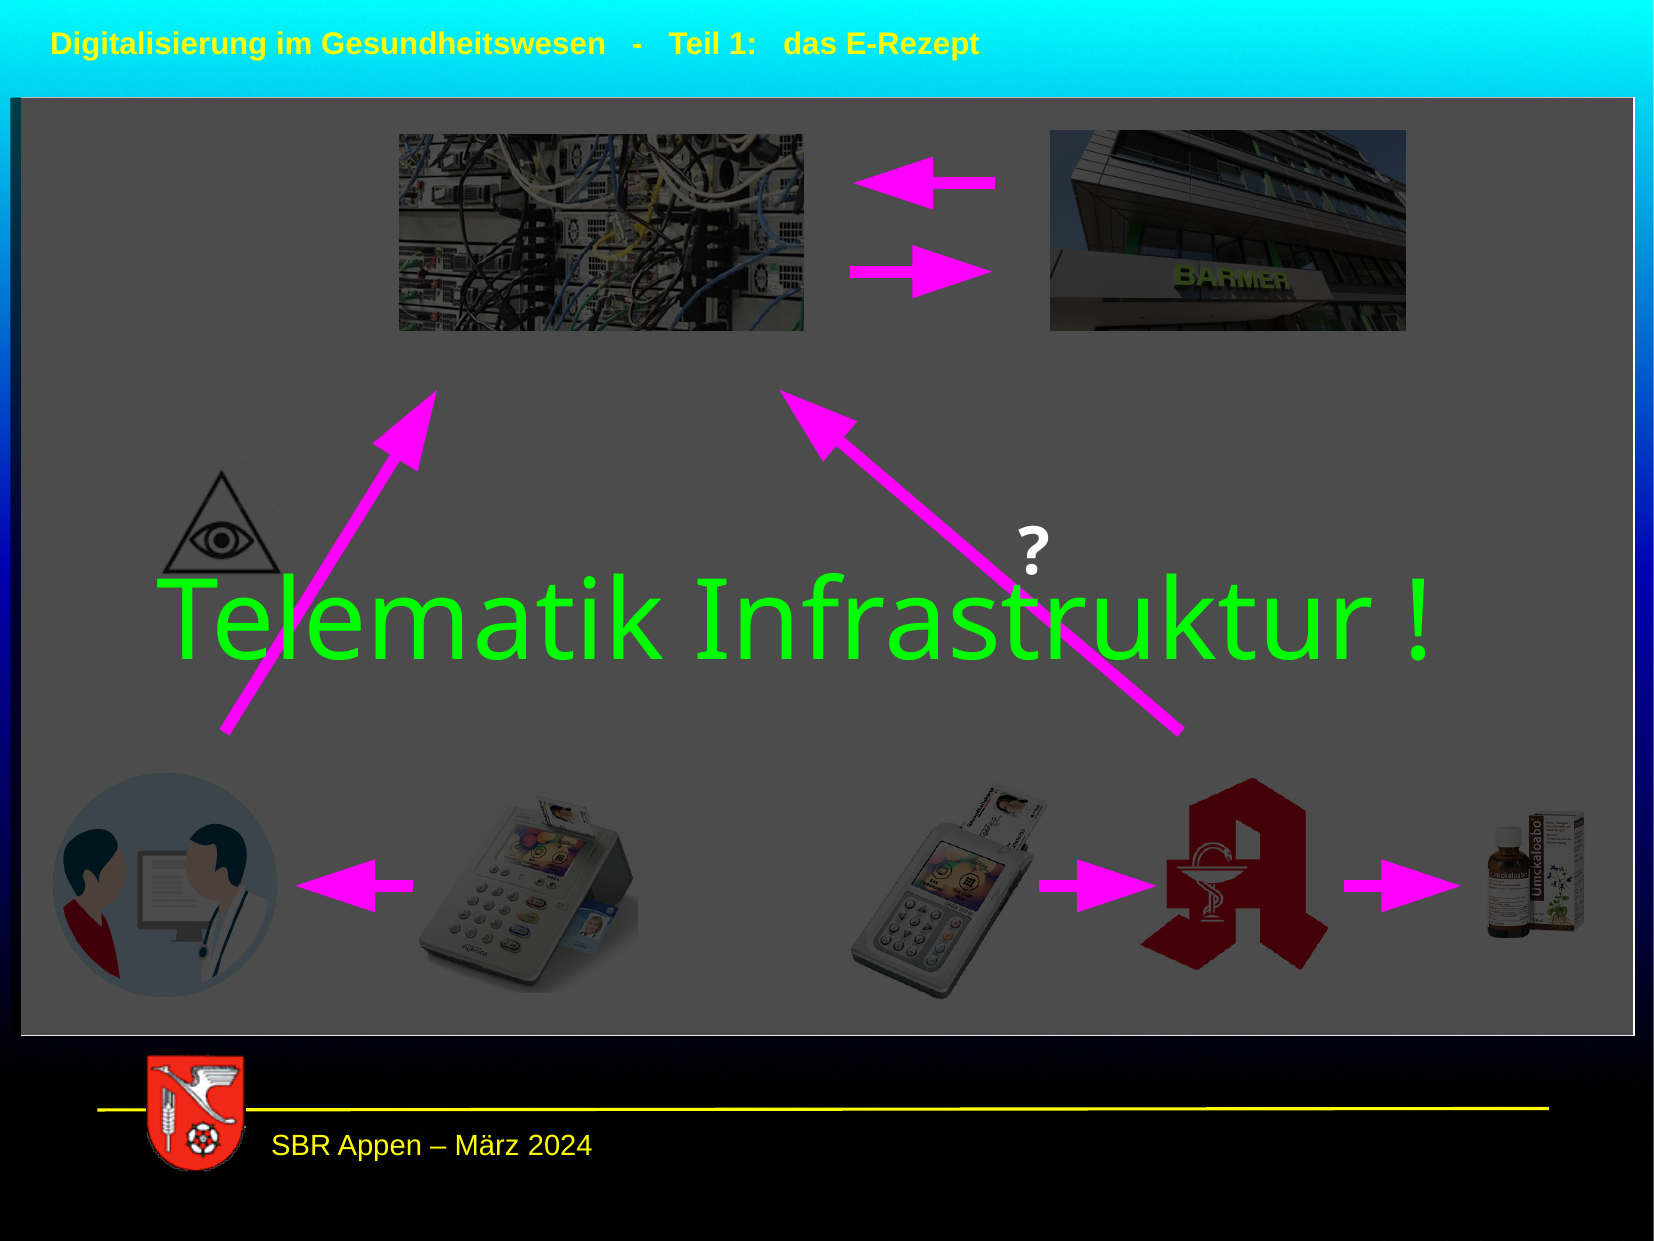

Digitalisierung im Gesundheitswesen - Teil 1: das E-Rezept
?
Telematik Infrastruktur !
!
SBR Appen – März 2024